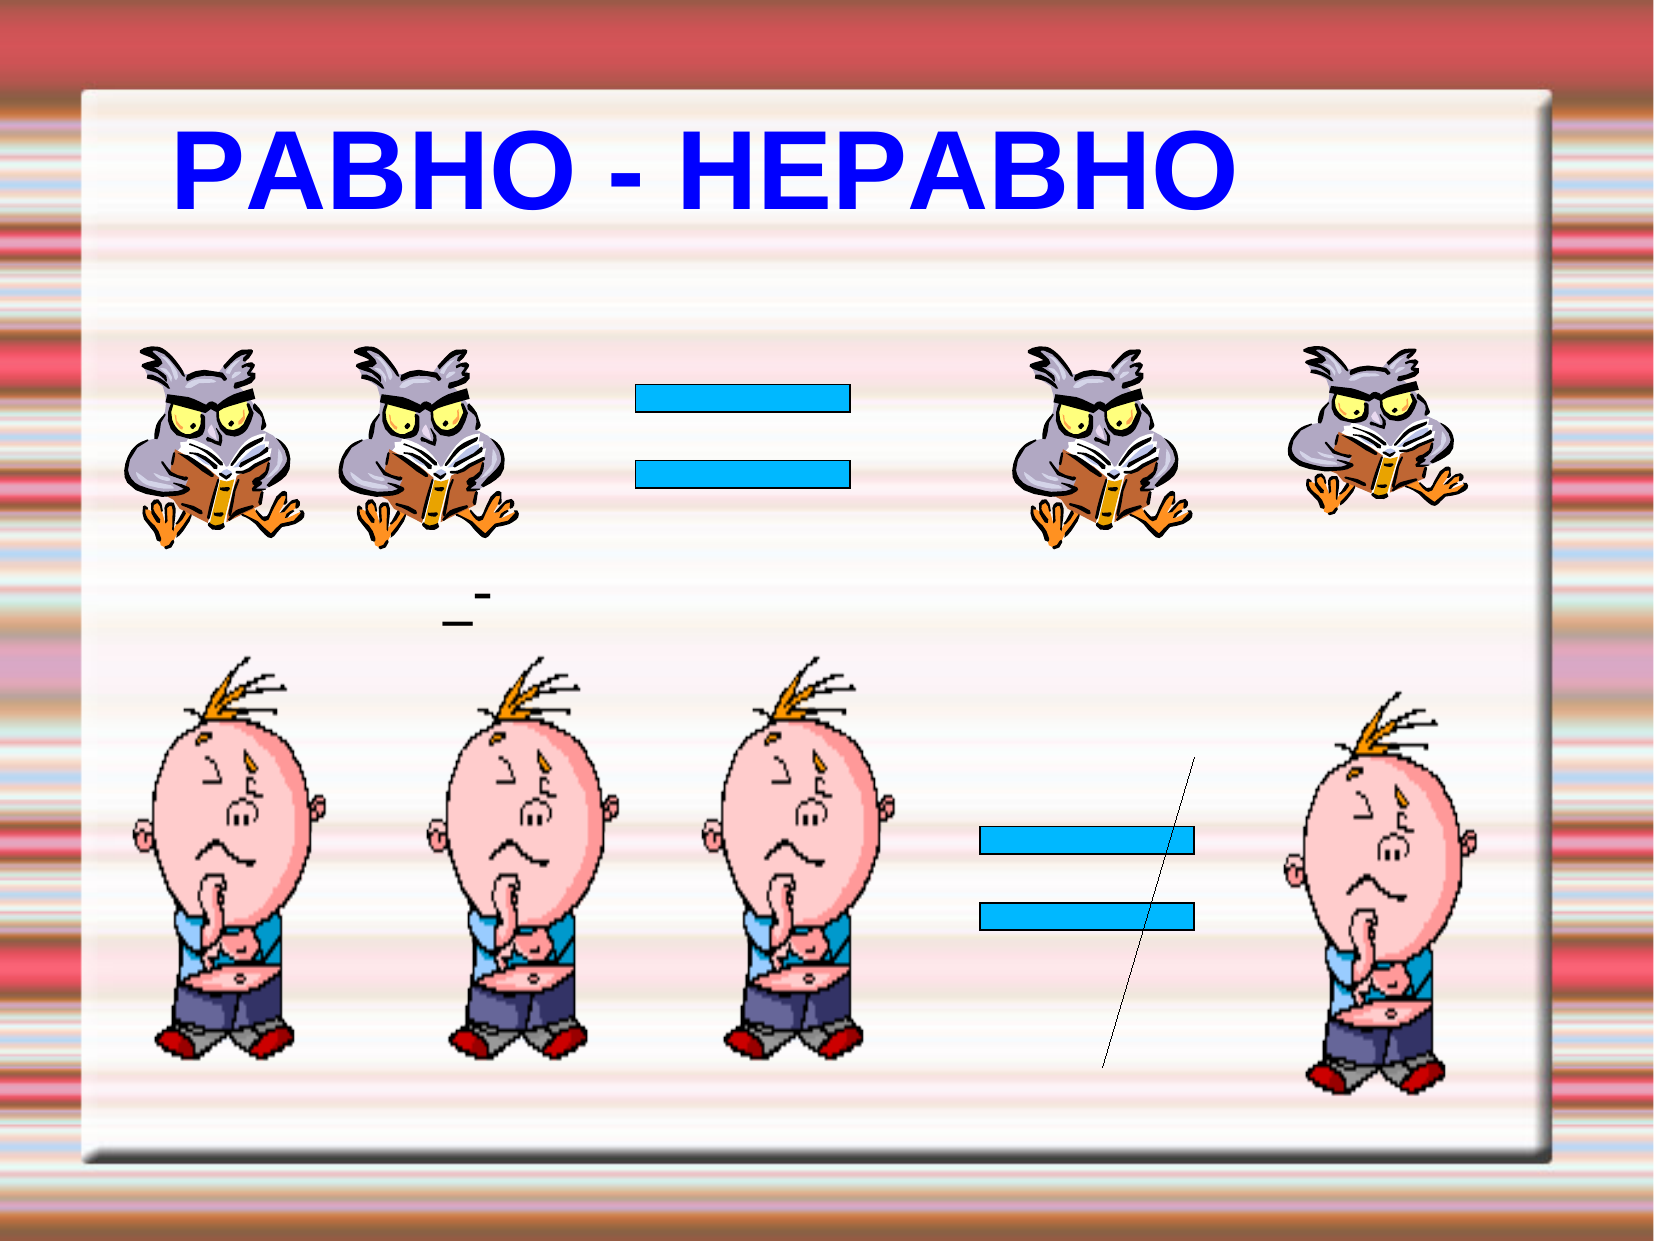

#
РАВНО - НЕРАВНО
 =
_-
 =